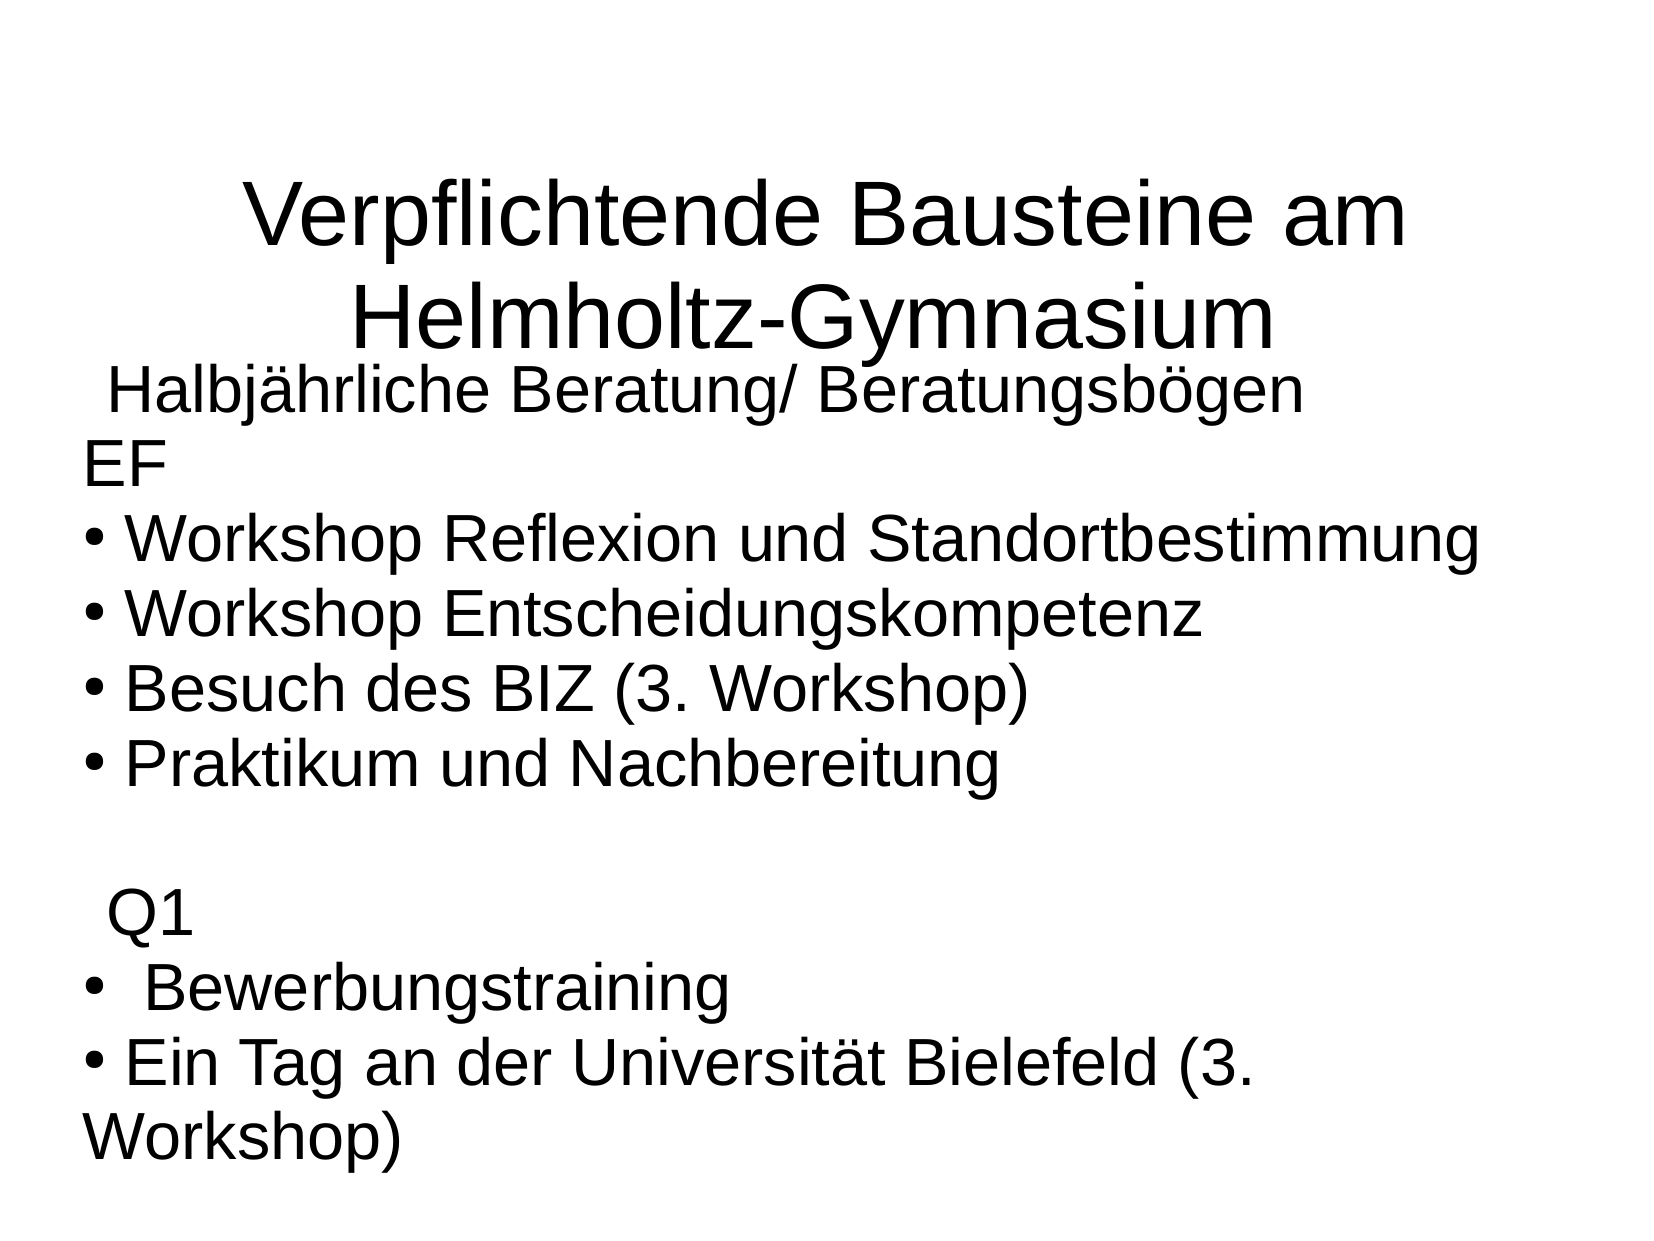

# Verpflichtende Bausteine am Helmholtz-Gymnasium
Halbjährliche Beratung/ Beratungsbögen
EF
 Workshop Reflexion und Standortbestimmung
 Workshop Entscheidungskompetenz
 Besuch des BIZ (3. Workshop)
 Praktikum und Nachbereitung
Q1
 Bewerbungstraining
 Ein Tag an der Universität Bielefeld (3. Workshop)